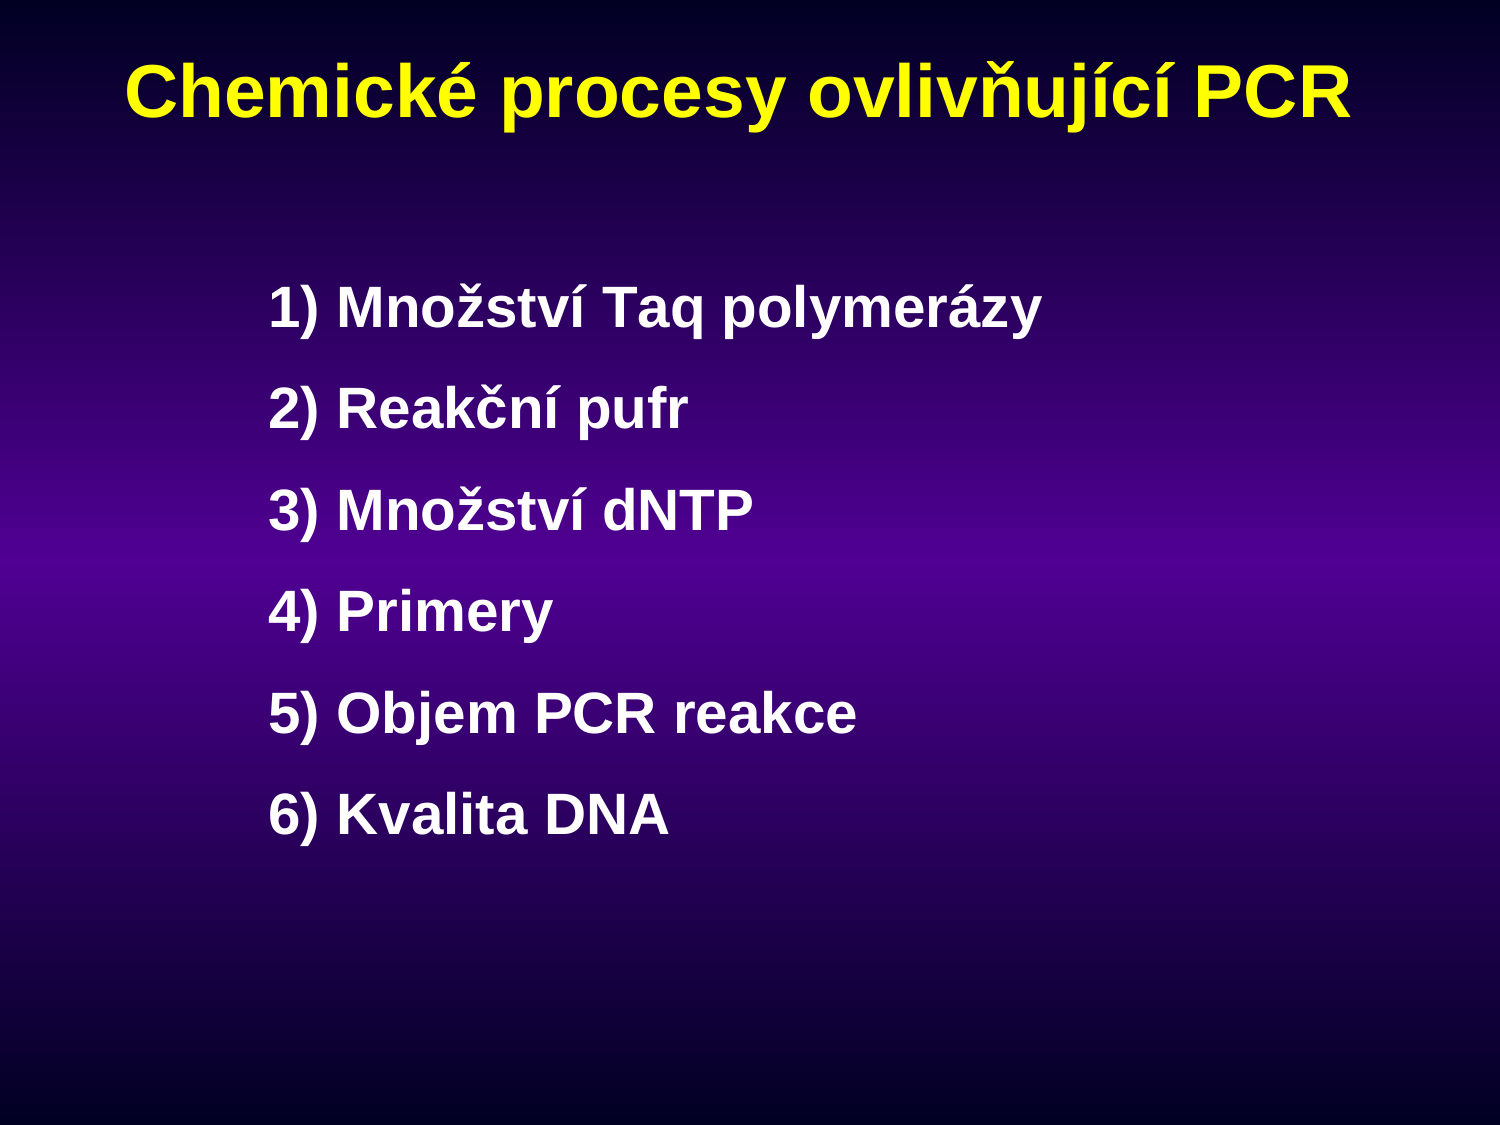

# Chemické procesy ovlivňující PCR
1) Množství Taq polymerázy
2) Reakční pufr
3) Množství dNTP
4) Primery
5) Objem PCR reakce
6) Kvalita DNA